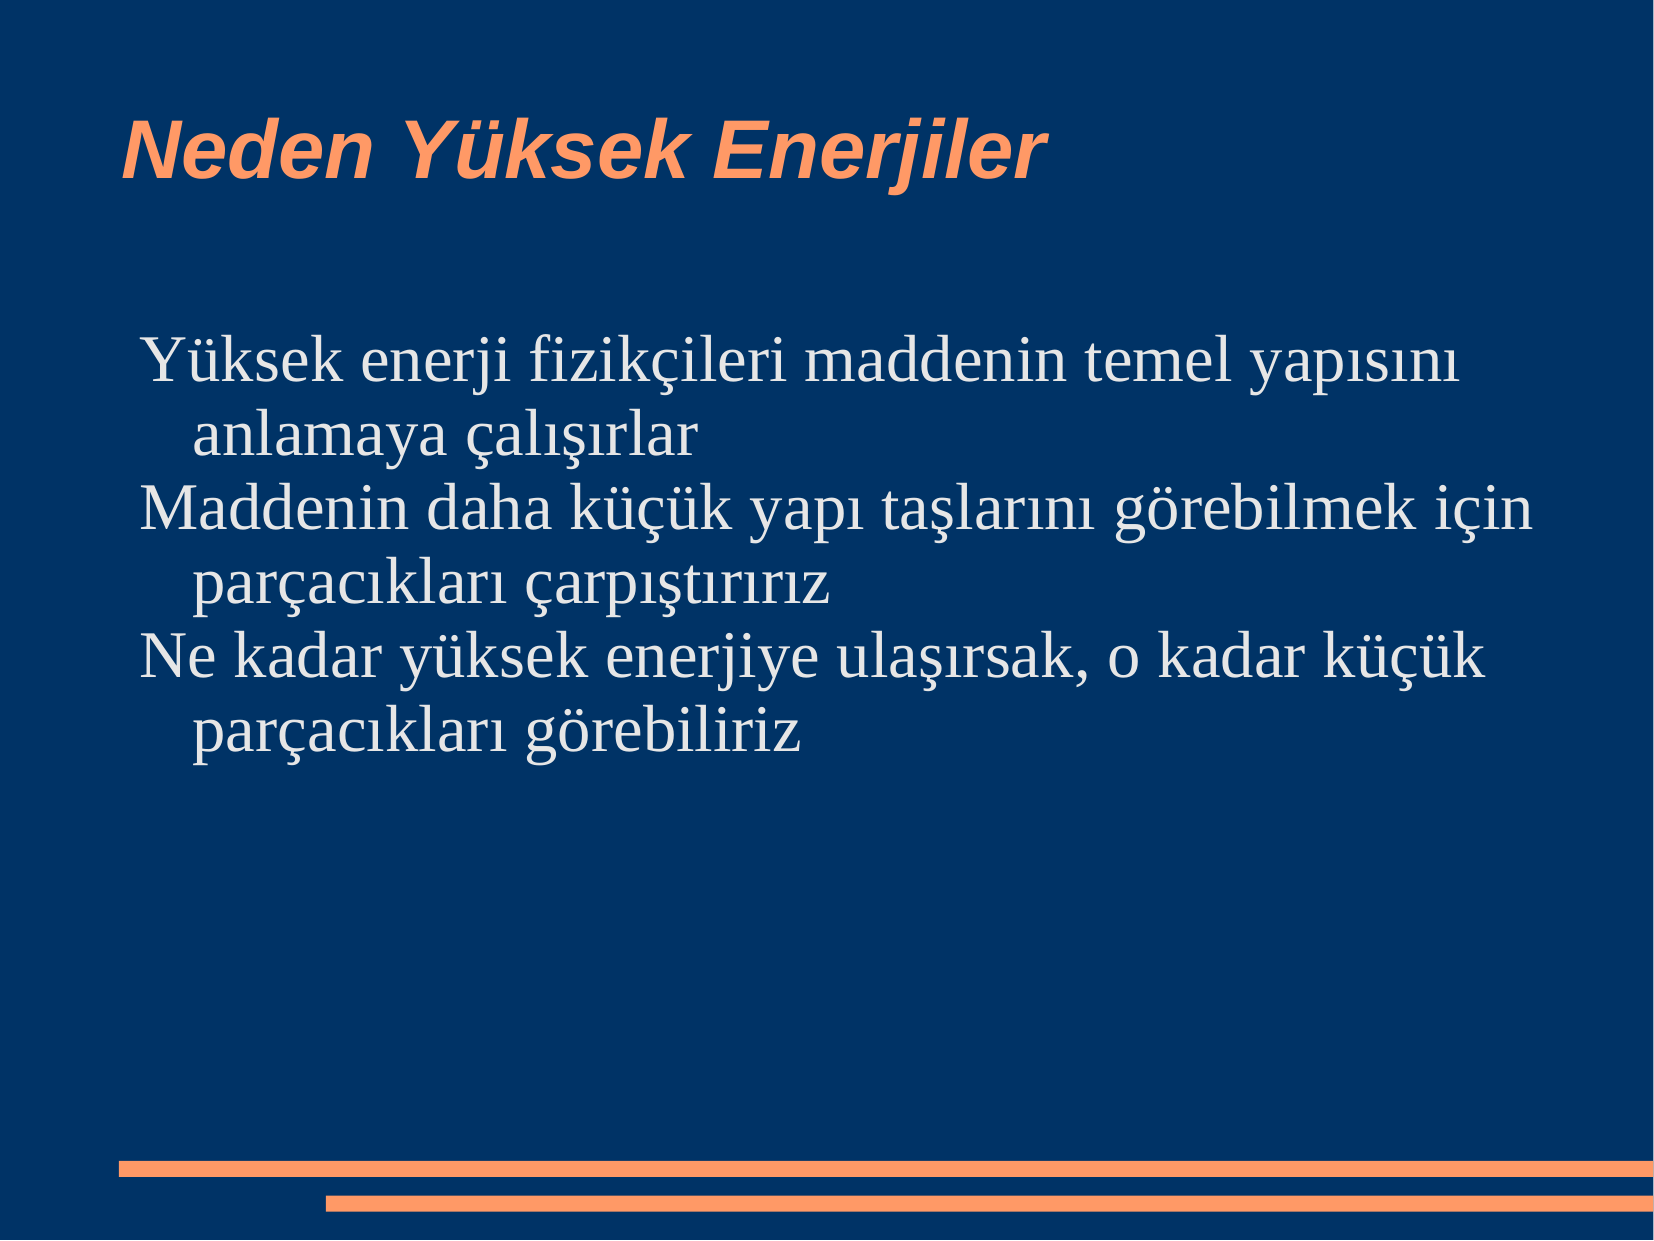

# Neden Yüksek Enerjiler
Yüksek enerji fizikçileri maddenin temel yapısını anlamaya çalışırlar
Maddenin daha küçük yapı taşlarını görebilmek için parçacıkları çarpıştırırız
Ne kadar yüksek enerjiye ulaşırsak, o kadar küçük parçacıkları görebiliriz